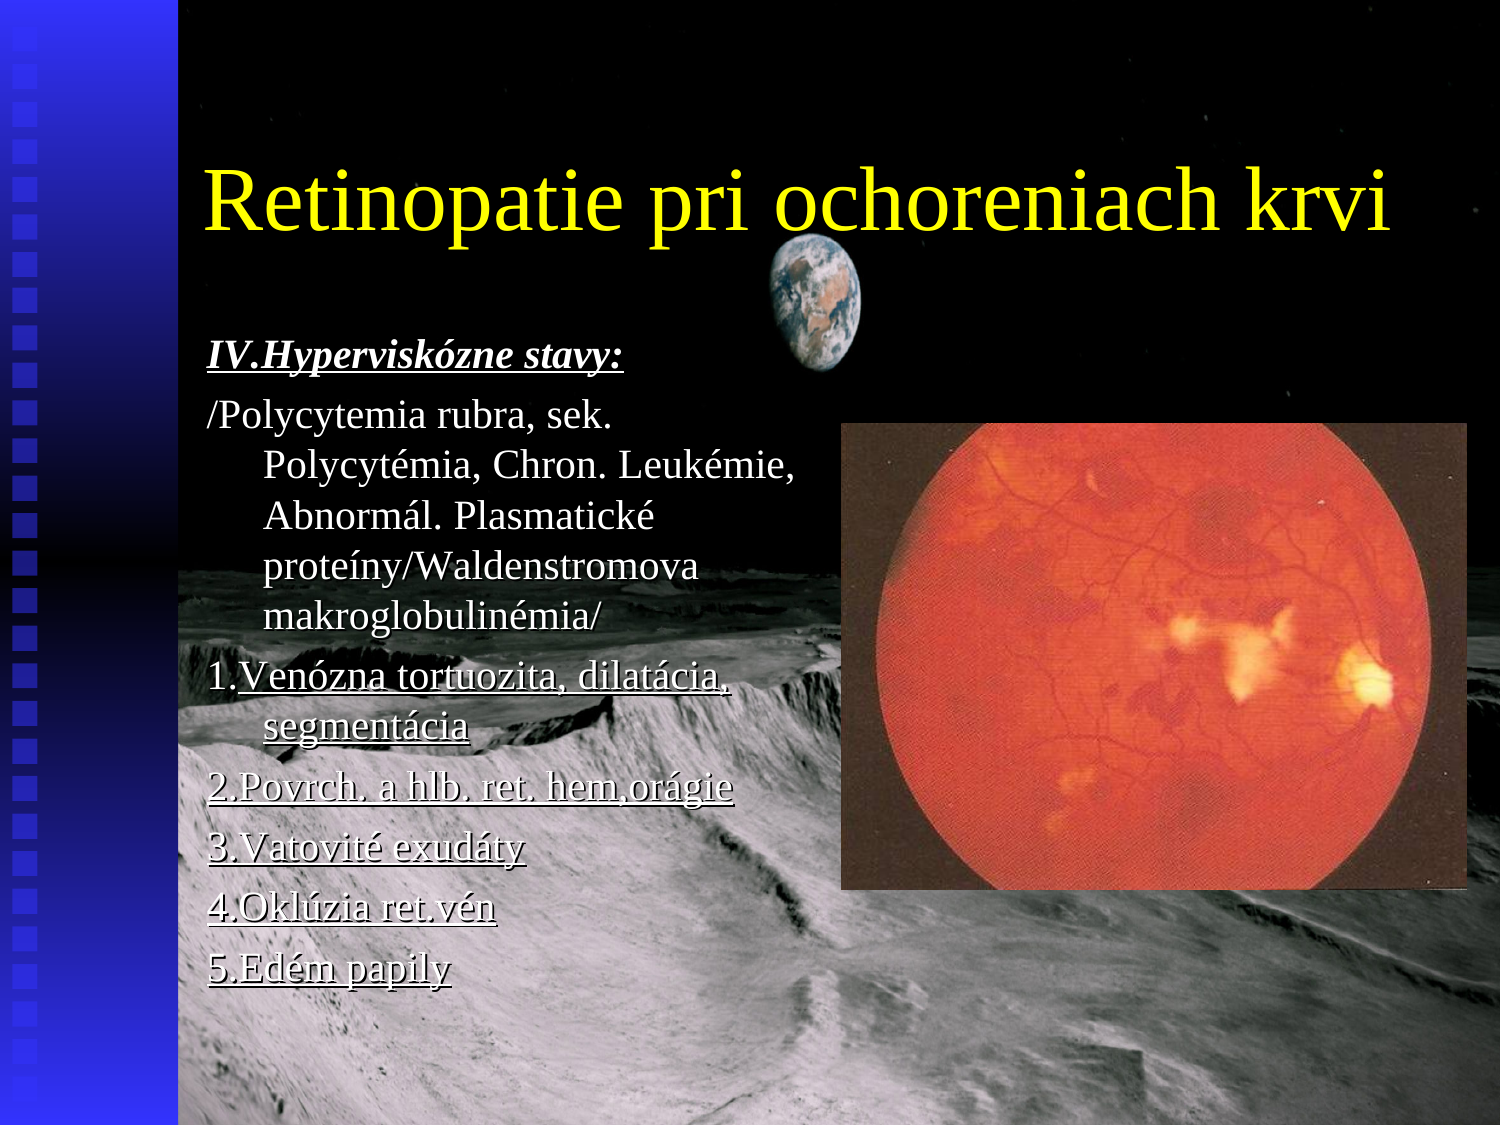

# Retinopatie pri ochoreniach krvi
IV.Hyperviskózne stavy:
/Polycytemia rubra, sek. Polycytémia, Chron. Leukémie, Abnormál. Plasmatické proteíny/Waldenstromova makroglobulinémia/
1.Venózna tortuozita, dilatácia, segmentácia
2.Povrch. a hlb. ret. hem,orágie
3.Vatovité exudáty
4.Oklúzia ret.vén
5.Edém papily